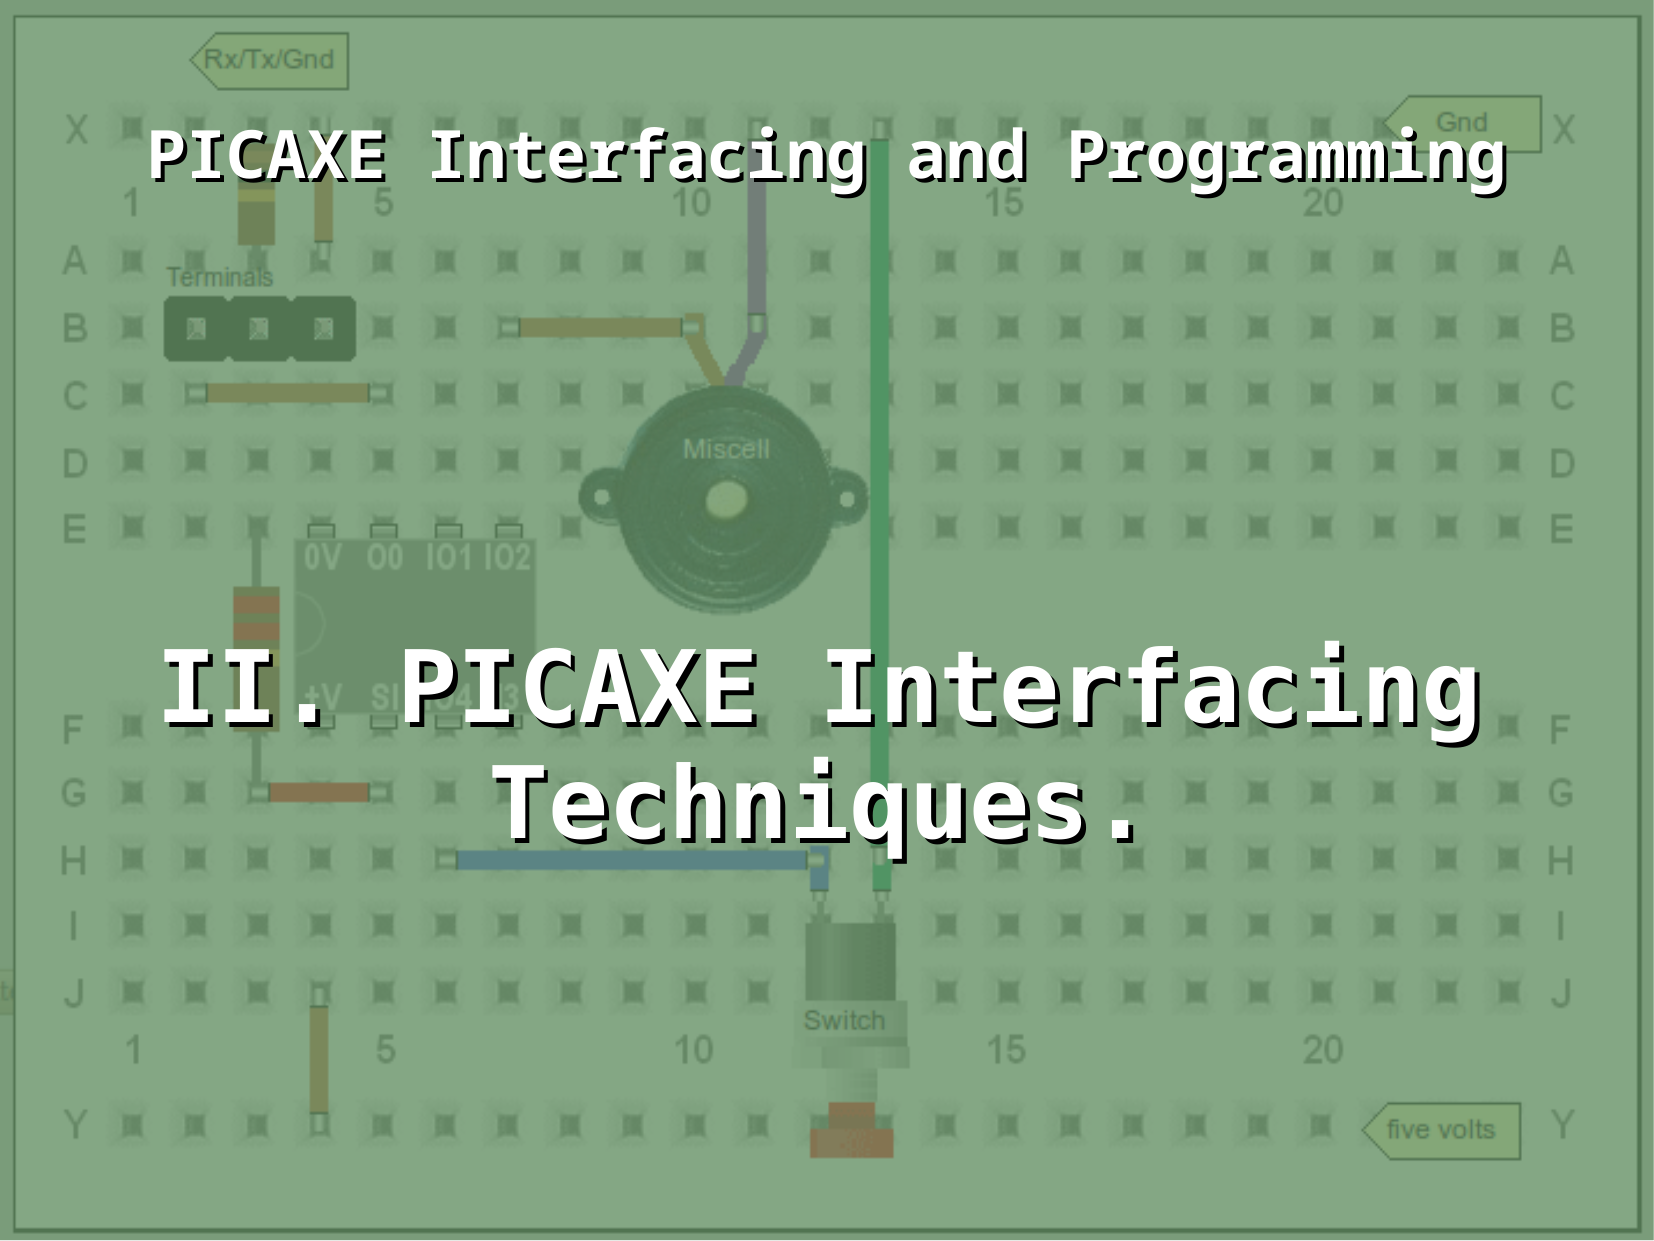

# PICAXE Interfacing and Programming
II. PICAXE Interfacing Techniques.